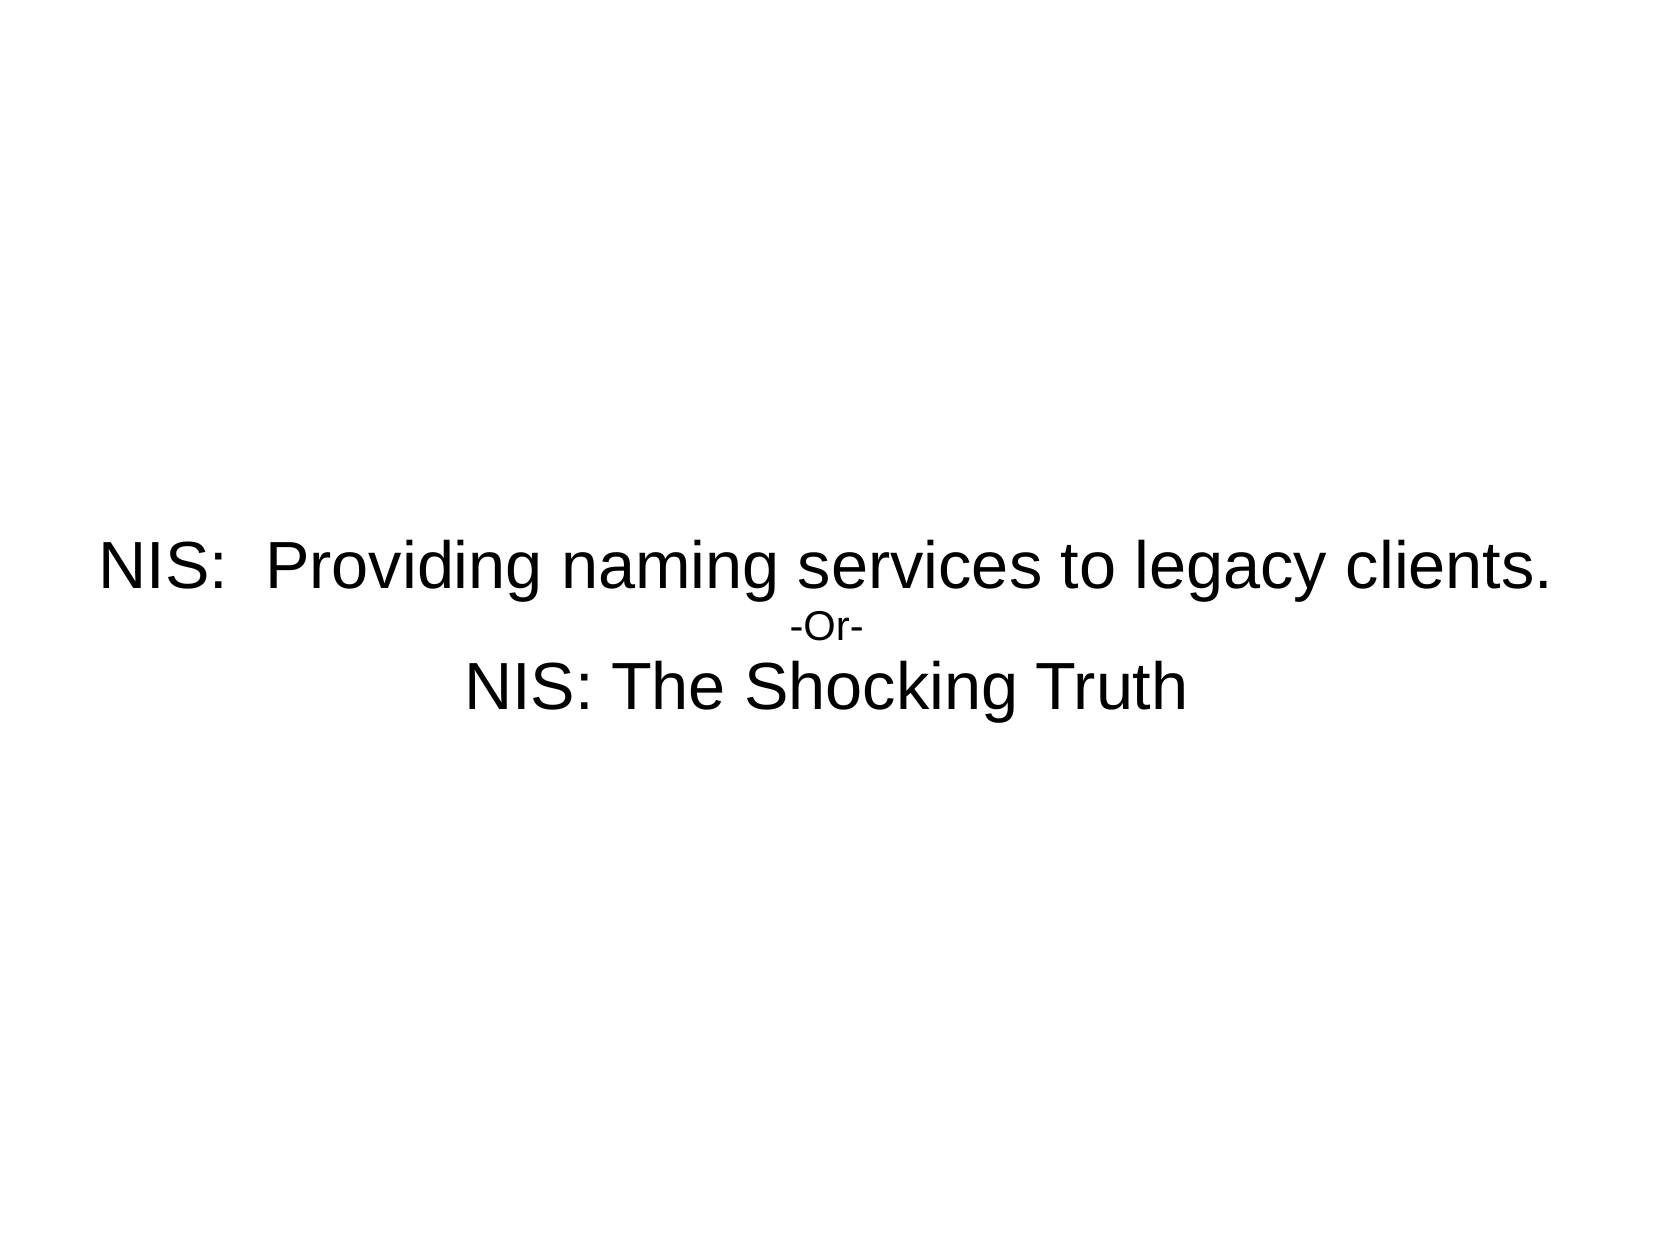

# NIS: Providing naming services to legacy clients.
-Or-
NIS: The Shocking Truth